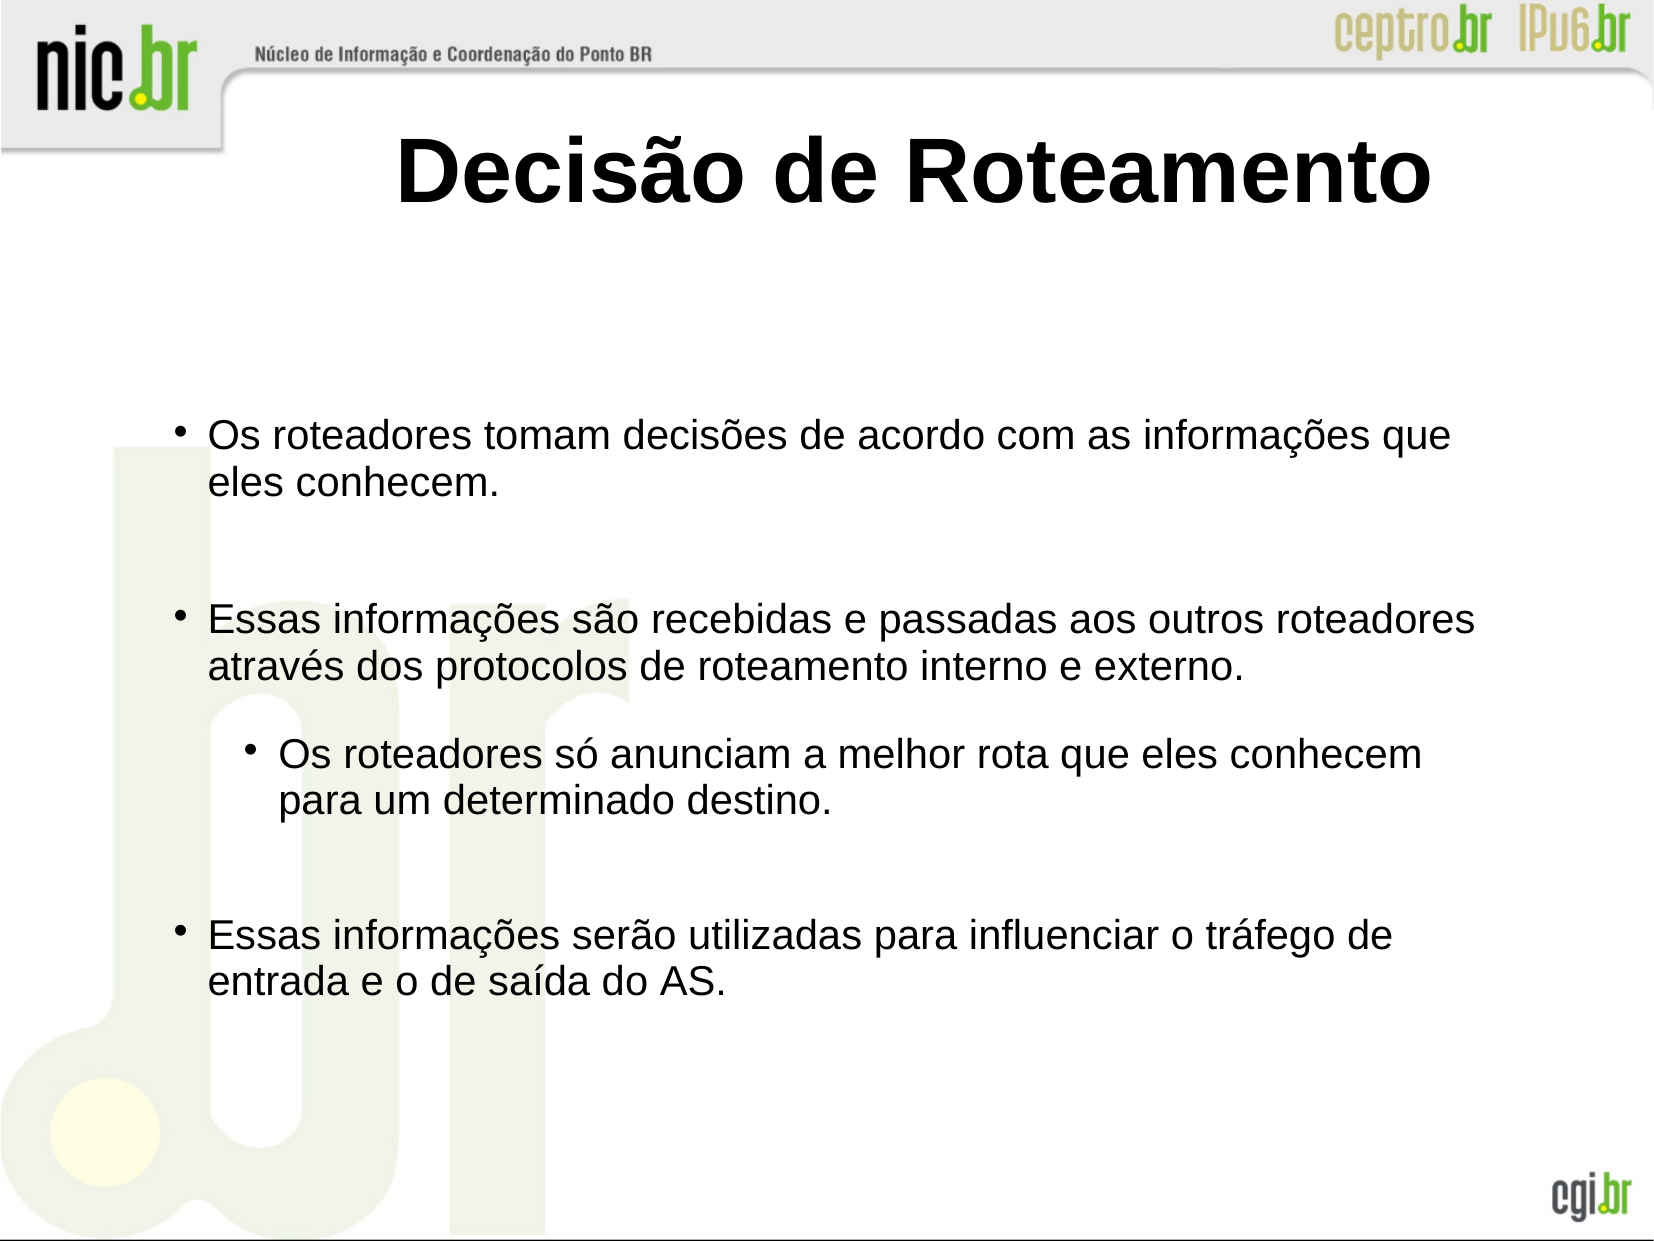

Decisão de Roteamento
Os roteadores tomam decisões de acordo com as informações que eles conhecem.
Essas informações são recebidas e passadas aos outros roteadores através dos protocolos de roteamento interno e externo.
Os roteadores só anunciam a melhor rota que eles conhecem para um determinado destino.
Essas informações serão utilizadas para influenciar o tráfego de entrada e o de saída do AS.